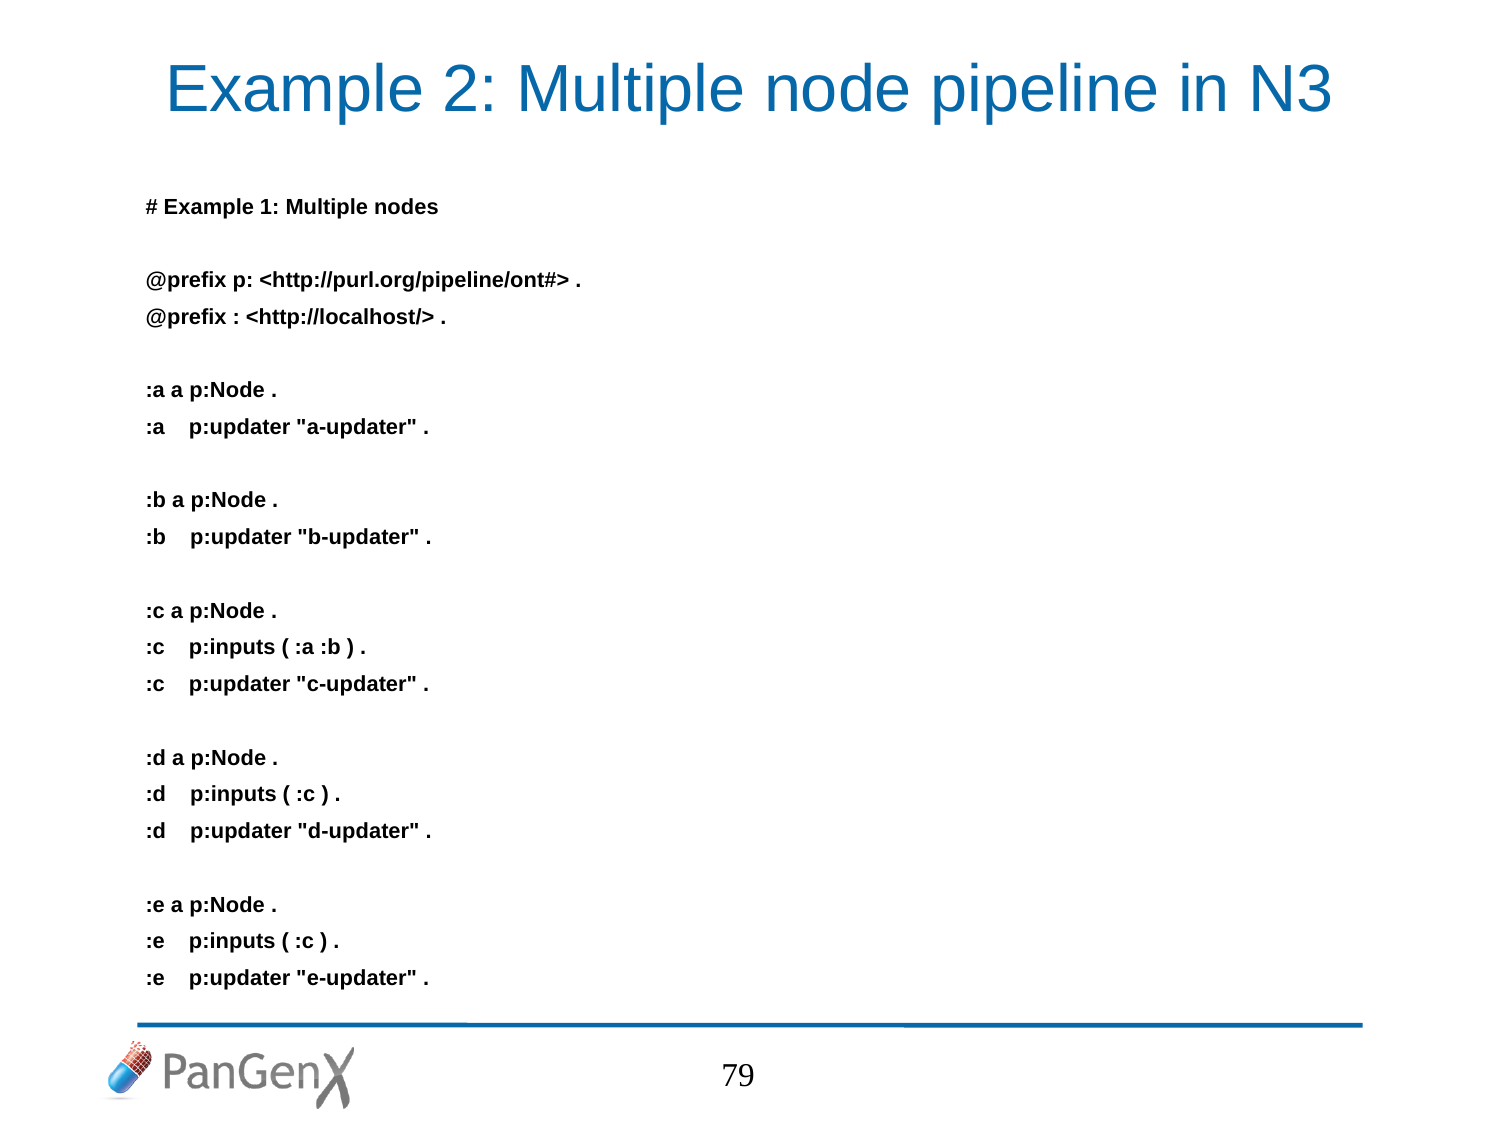

# Example 2: Multiple node pipeline in N3
 # Example 1: Multiple nodes
 @prefix p: <http://purl.org/pipeline/ont#> .
 @prefix : <http://localhost/> .
 :a a p:Node .
 :a p:updater "a-updater" .
 :b a p:Node .
 :b p:updater "b-updater" .
 :c a p:Node .
 :c p:inputs ( :a :b ) .
 :c p:updater "c-updater" .
 :d a p:Node .
 :d p:inputs ( :c ) .
 :d p:updater "d-updater" .
 :e a p:Node .
 :e p:inputs ( :c ) .
 :e p:updater "e-updater" .
79